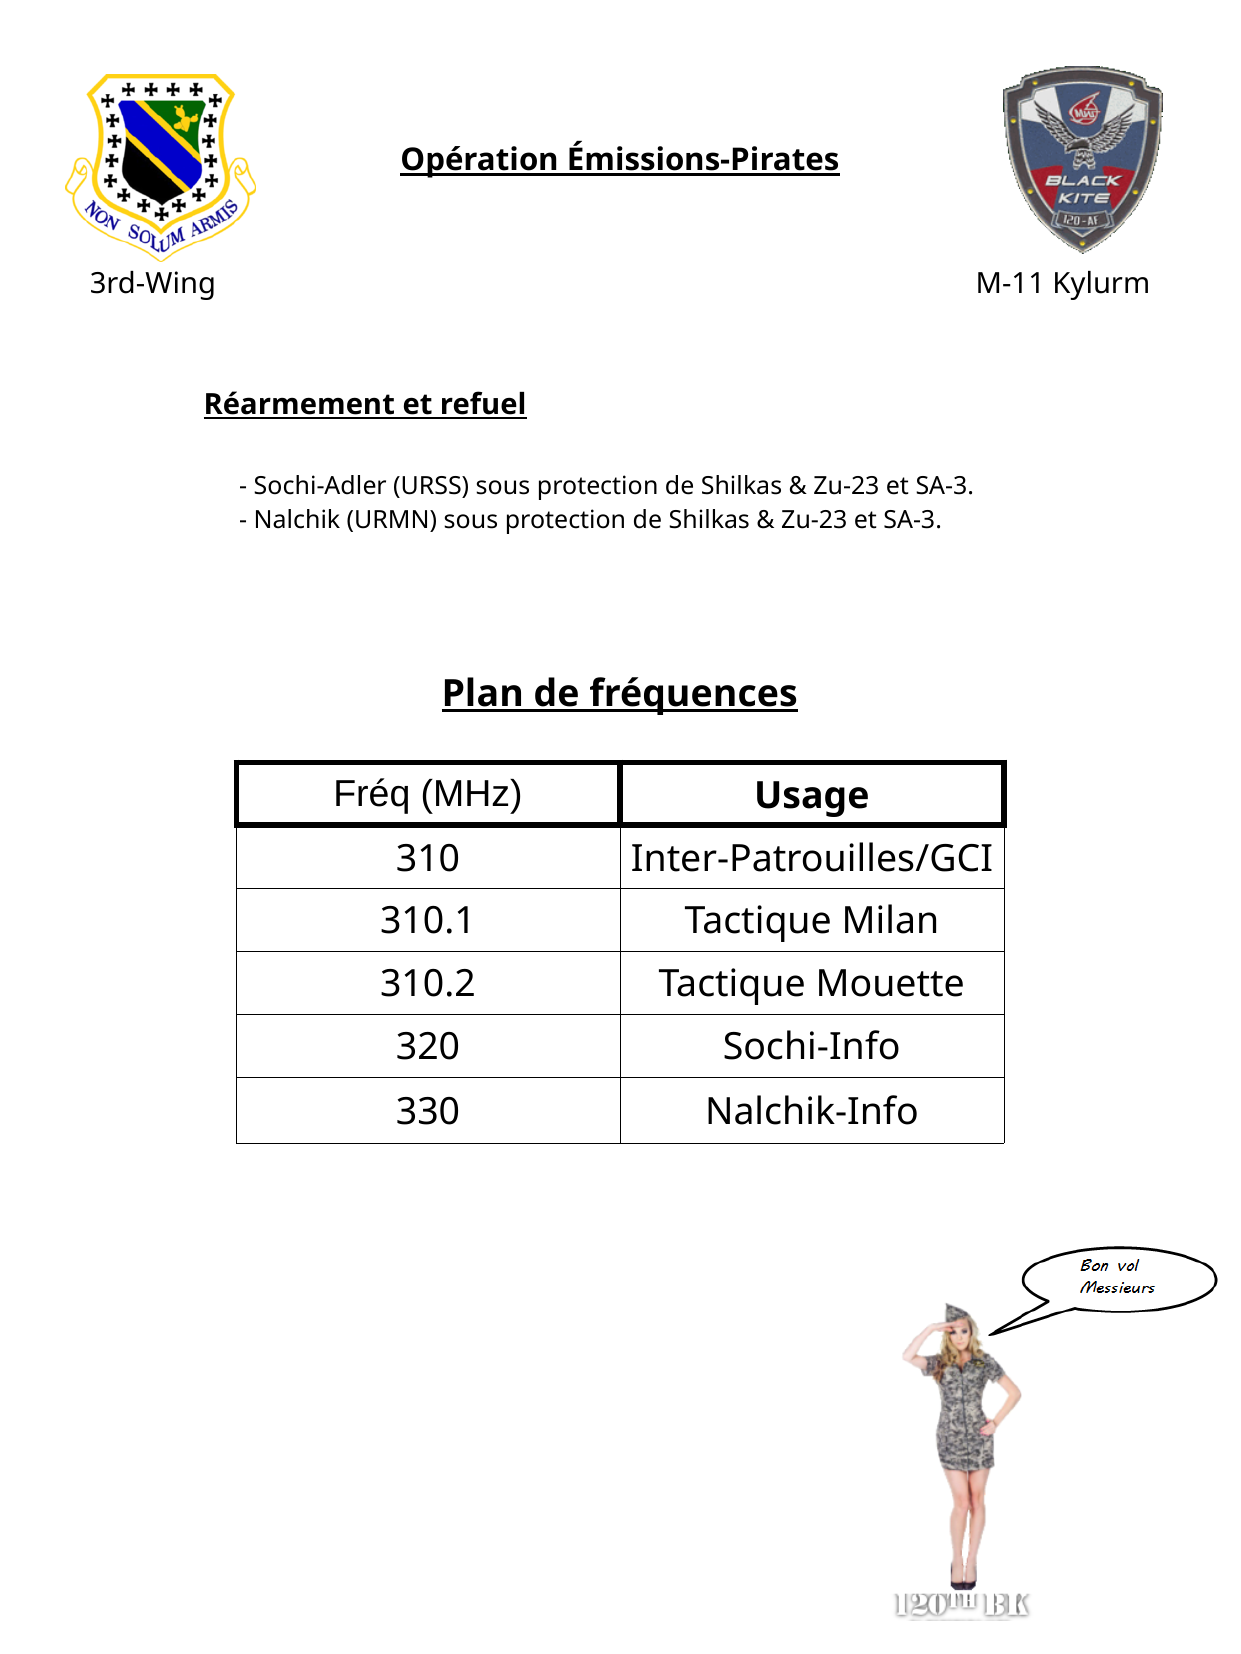

# Opération Émissions-Pirates 3rd-Wing											M-11 Kylurm
Réarmement et refuel
- Sochi-Adler (URSS) sous protection de Shilkas & Zu-23 et SA-3.
- Nalchik (URMN) sous protection de Shilkas & Zu-23 et SA-3.
Plan de fréquences
| Fréq (MHz) | Usage |
| --- | --- |
| 310 | Inter-Patrouilles/GCI |
| 310.1 | Tactique Milan |
| 310.2 | Tactique Mouette |
| 320 | Sochi-Info |
| 330 | Nalchik-Info |